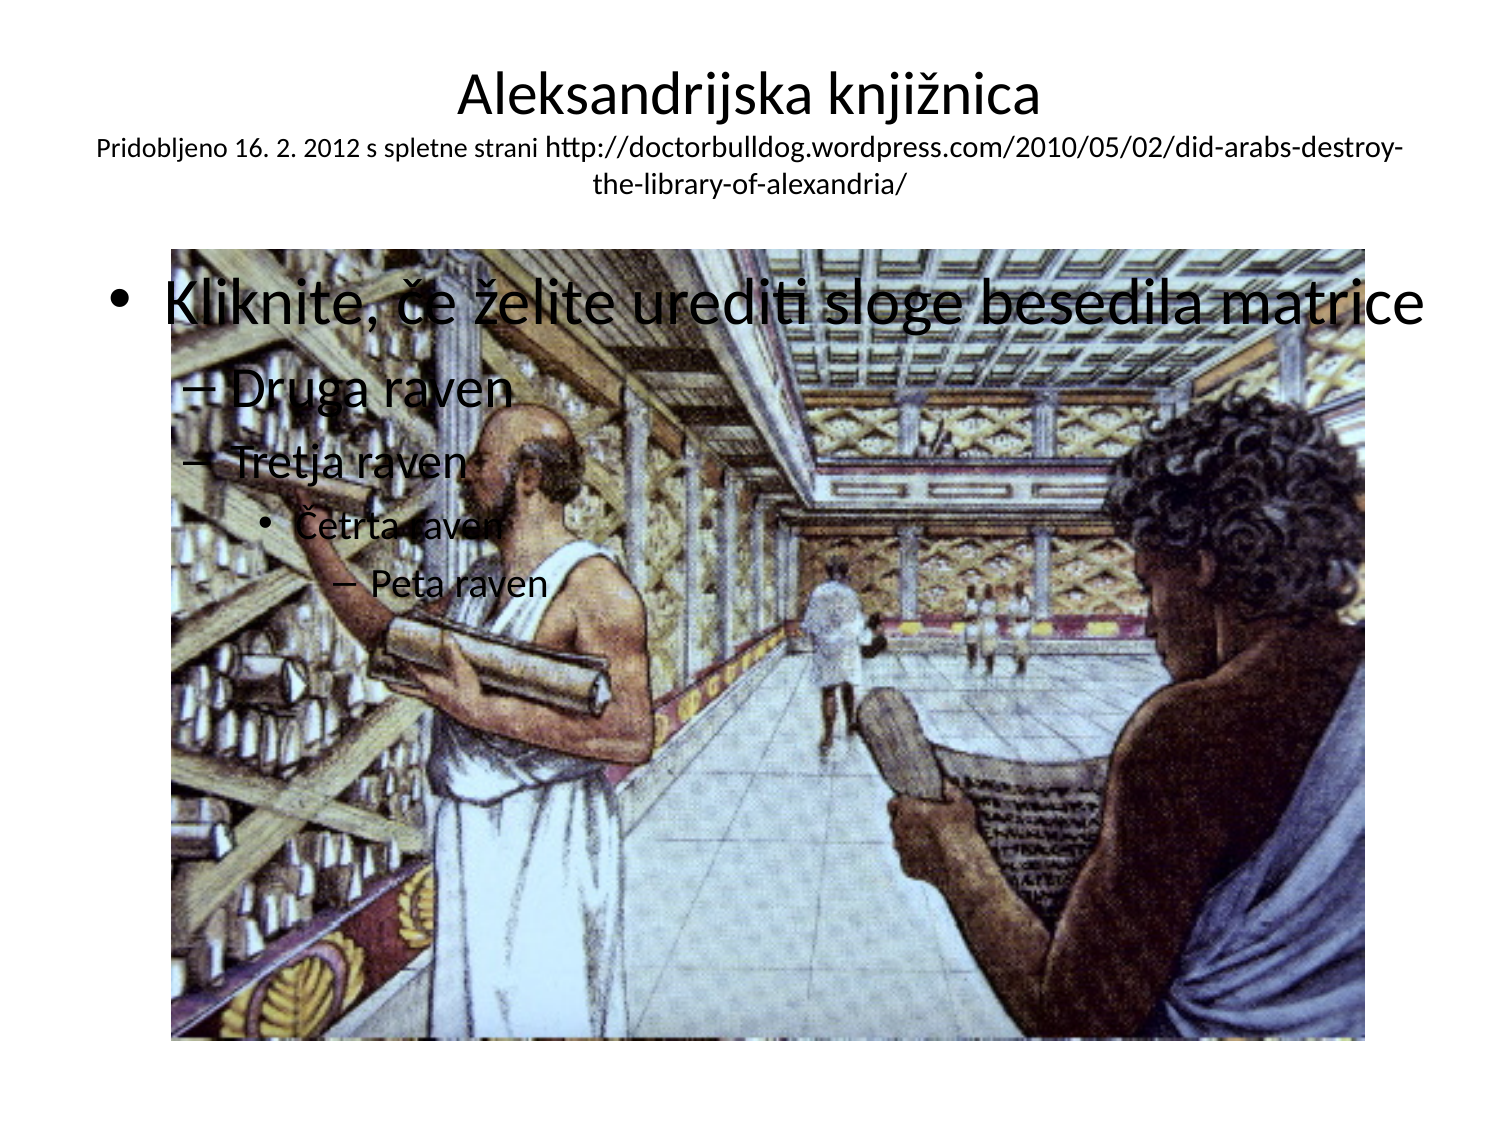

# Aleksandrijska knjižnica Pridobljeno 16. 2. 2012 s spletne strani http://doctorbulldog.wordpress.com/2010/05/02/did-arabs-destroy-the-library-of-alexandria/
Kliknite, če želite urediti sloge besedila matrice
Druga raven
Tretja raven
Četrta raven
Peta raven